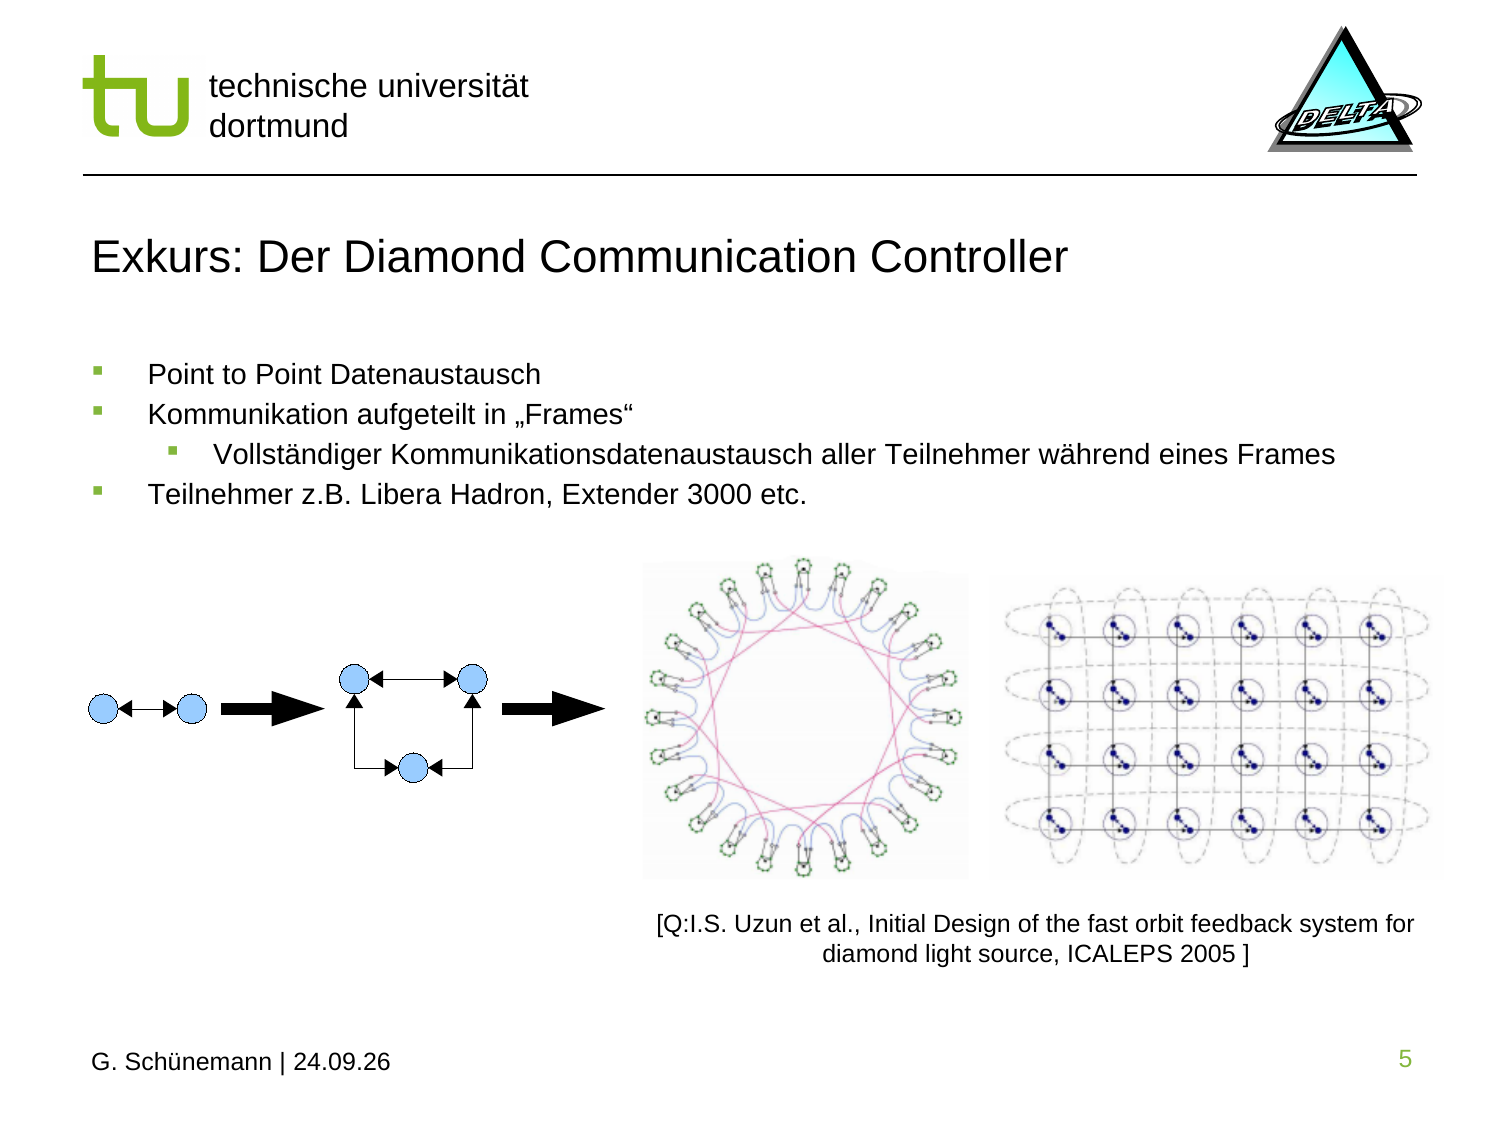

# Exkurs: Der Diamond Communication Controller
Point to Point Datenaustausch
Kommunikation aufgeteilt in „Frames“
Vollständiger Kommunikationsdatenaustausch aller Teilnehmer während eines Frames
Teilnehmer z.B. Libera Hadron, Extender 3000 etc.
[Q:I.S. Uzun et al., Initial Design of the fast orbit feedback system for
diamond light source, ICALEPS 2005 ]